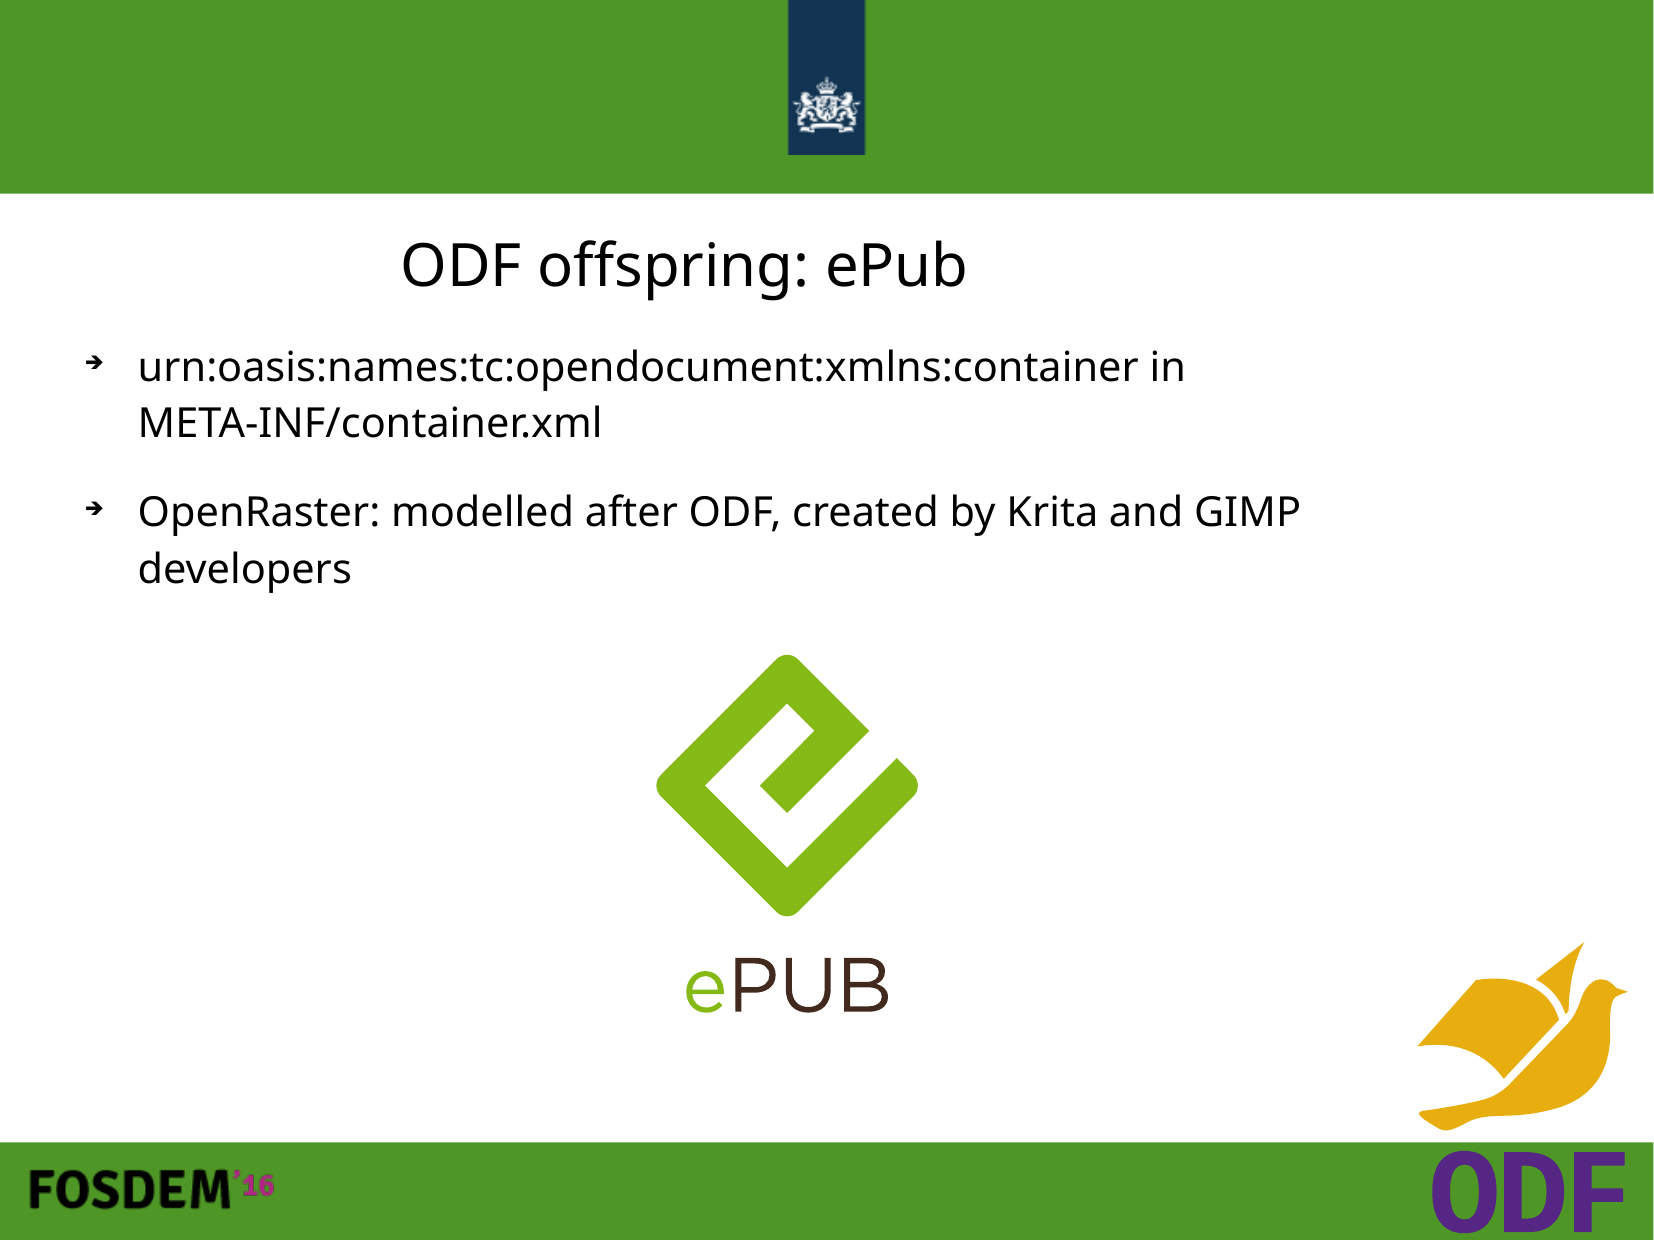

# ODF offspring: ePub
urn:oasis:names:tc:opendocument:xmlns:container in META-INF/container.xml
OpenRaster: modelled after ODF, created by Krita and GIMP developers